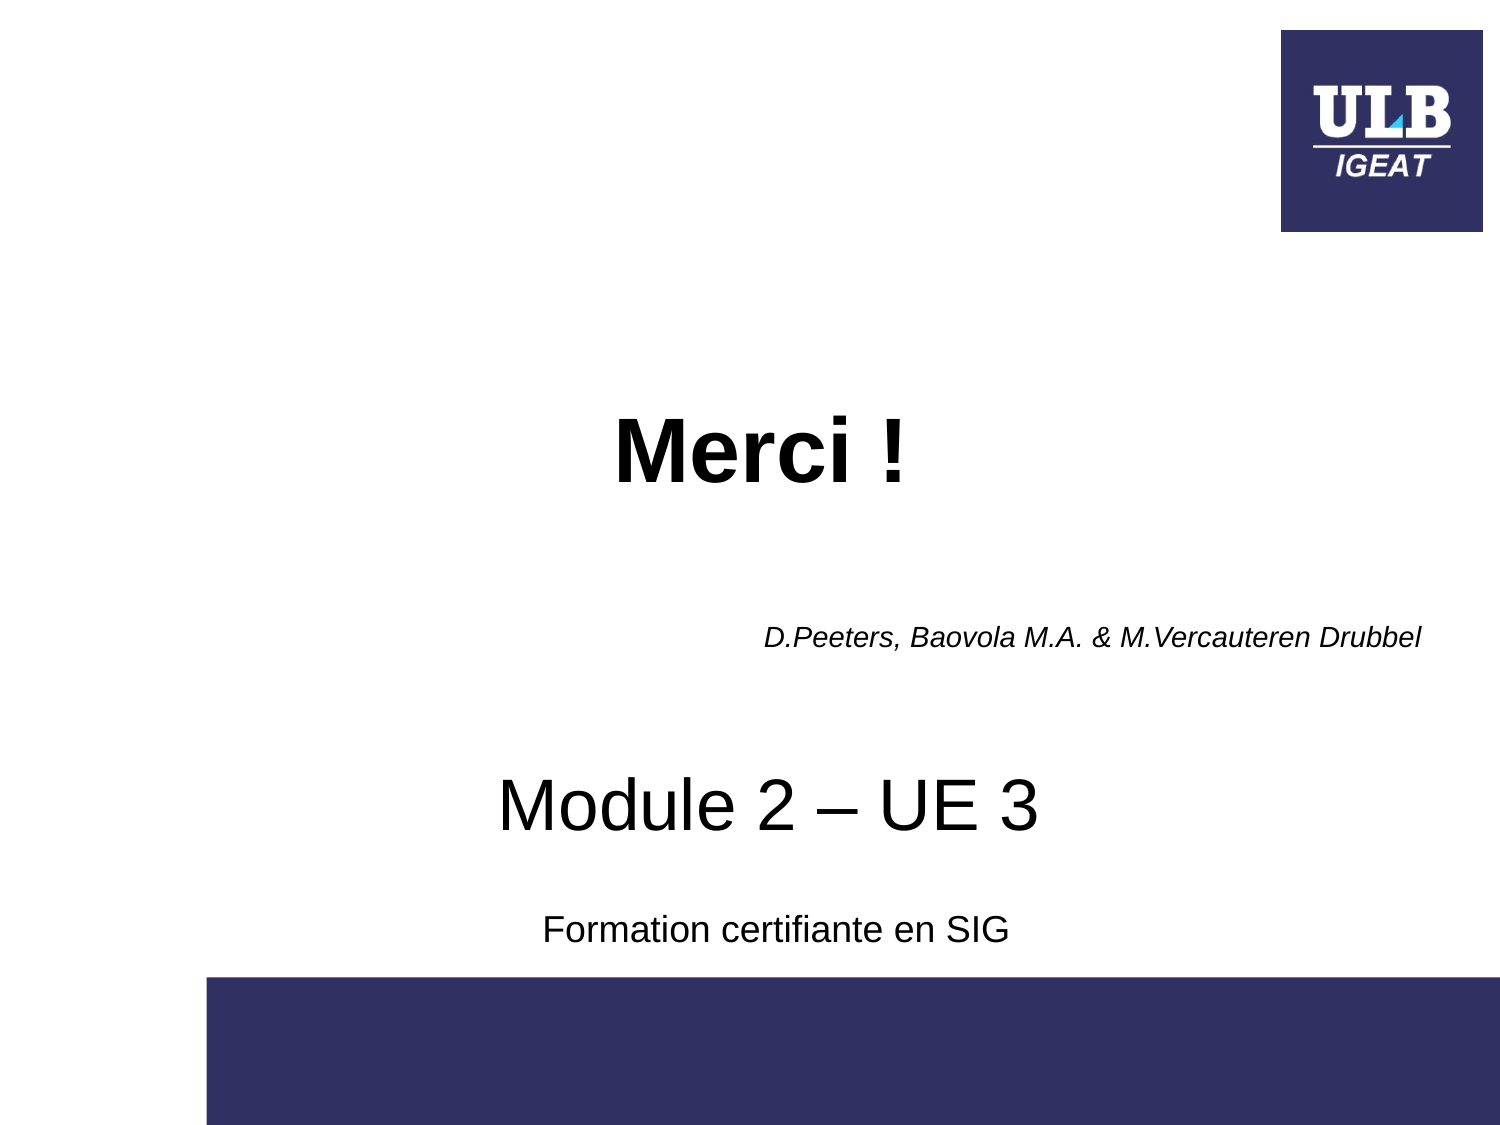

Merci !
D.Peeters, Baovola M.A. & M.Vercauteren Drubbel
Module 2 – UE 3
Formation certifiante en SIG